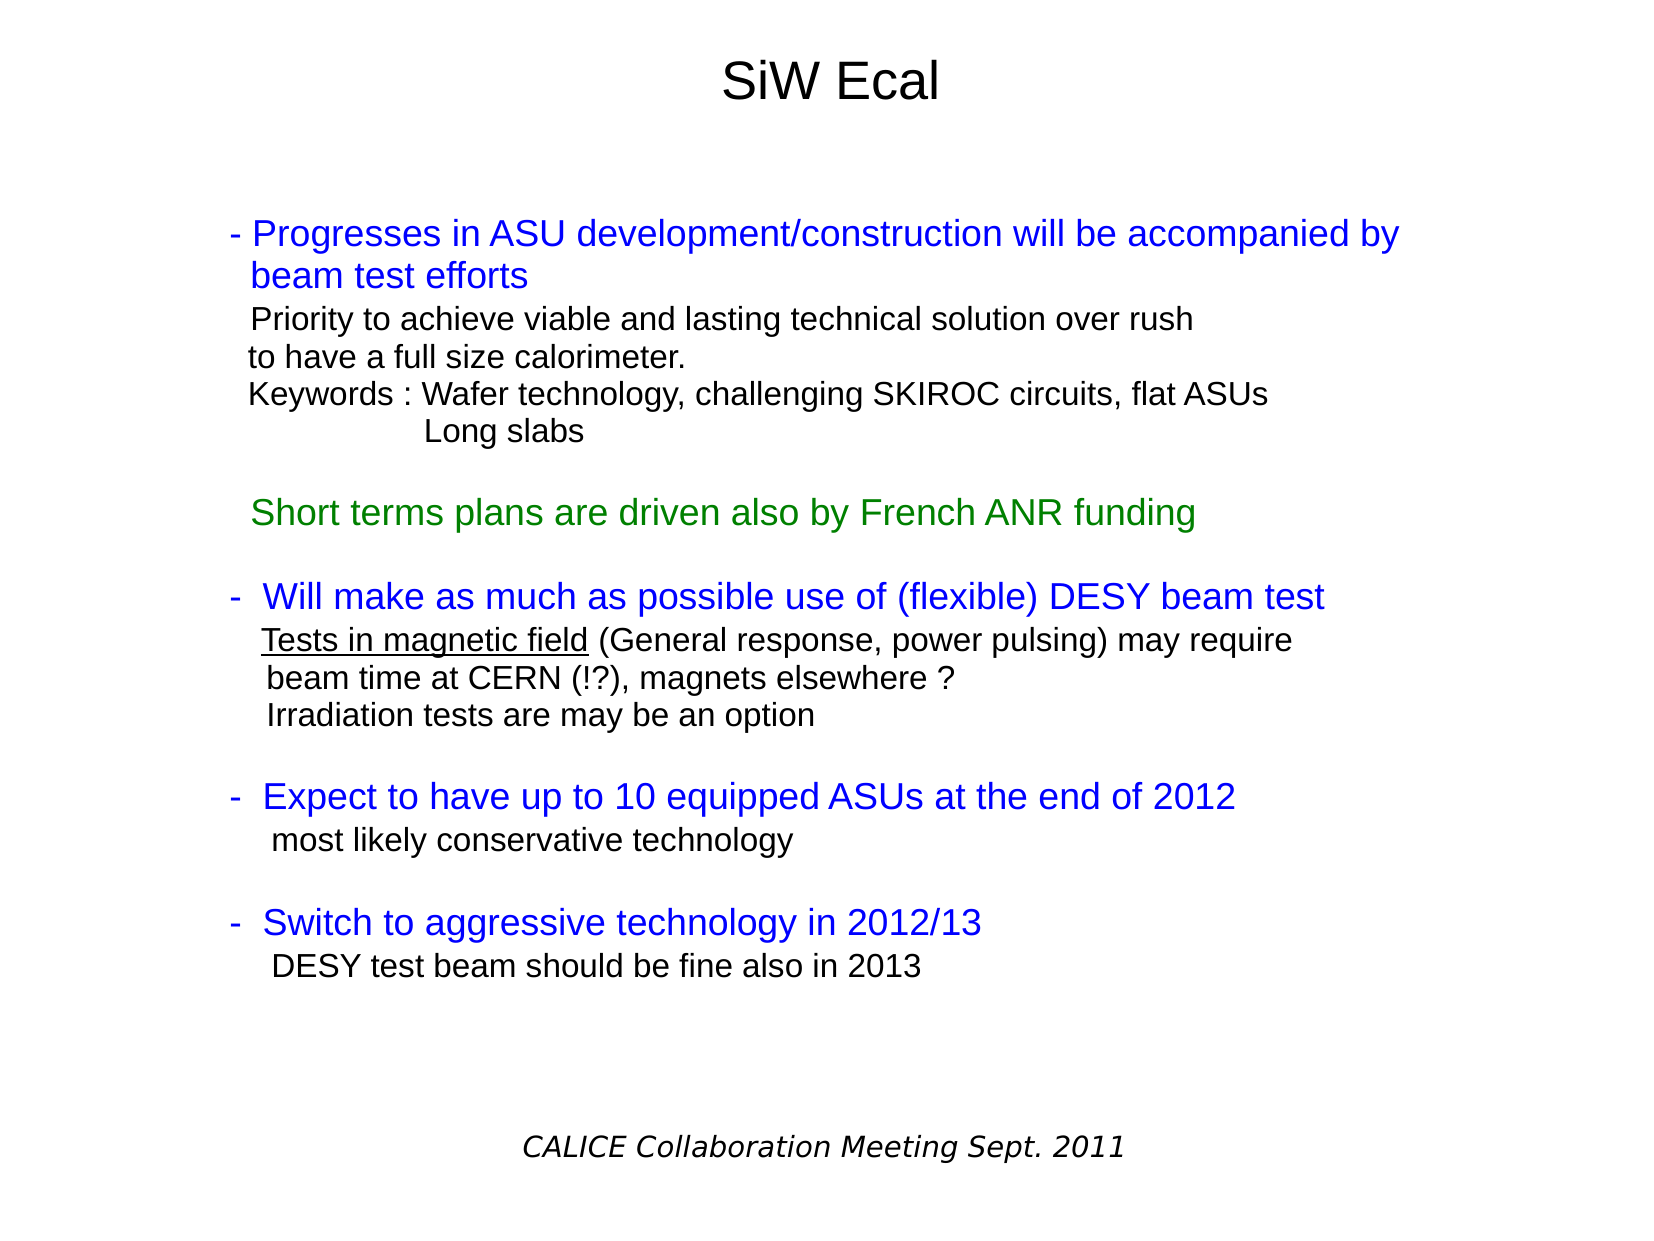

SiW Ecal
- Progresses in ASU development/construction will be accompanied by
 beam test efforts
 Priority to achieve viable and lasting technical solution over rush
 to have a full size calorimeter.
 Keywords : Wafer technology, challenging SKIROC circuits, flat ASUs
 Long slabs
 Short terms plans are driven also by French ANR funding
- Will make as much as possible use of (flexible) DESY beam test
 Tests in magnetic field (General response, power pulsing) may require
 beam time at CERN (!?), magnets elsewhere ?
 Irradiation tests are may be an option
- Expect to have up to 10 equipped ASUs at the end of 2012
 most likely conservative technology
- Switch to aggressive technology in 2012/13
 DESY test beam should be fine also in 2013
CALICE Collaboration Meeting Sept. 2011